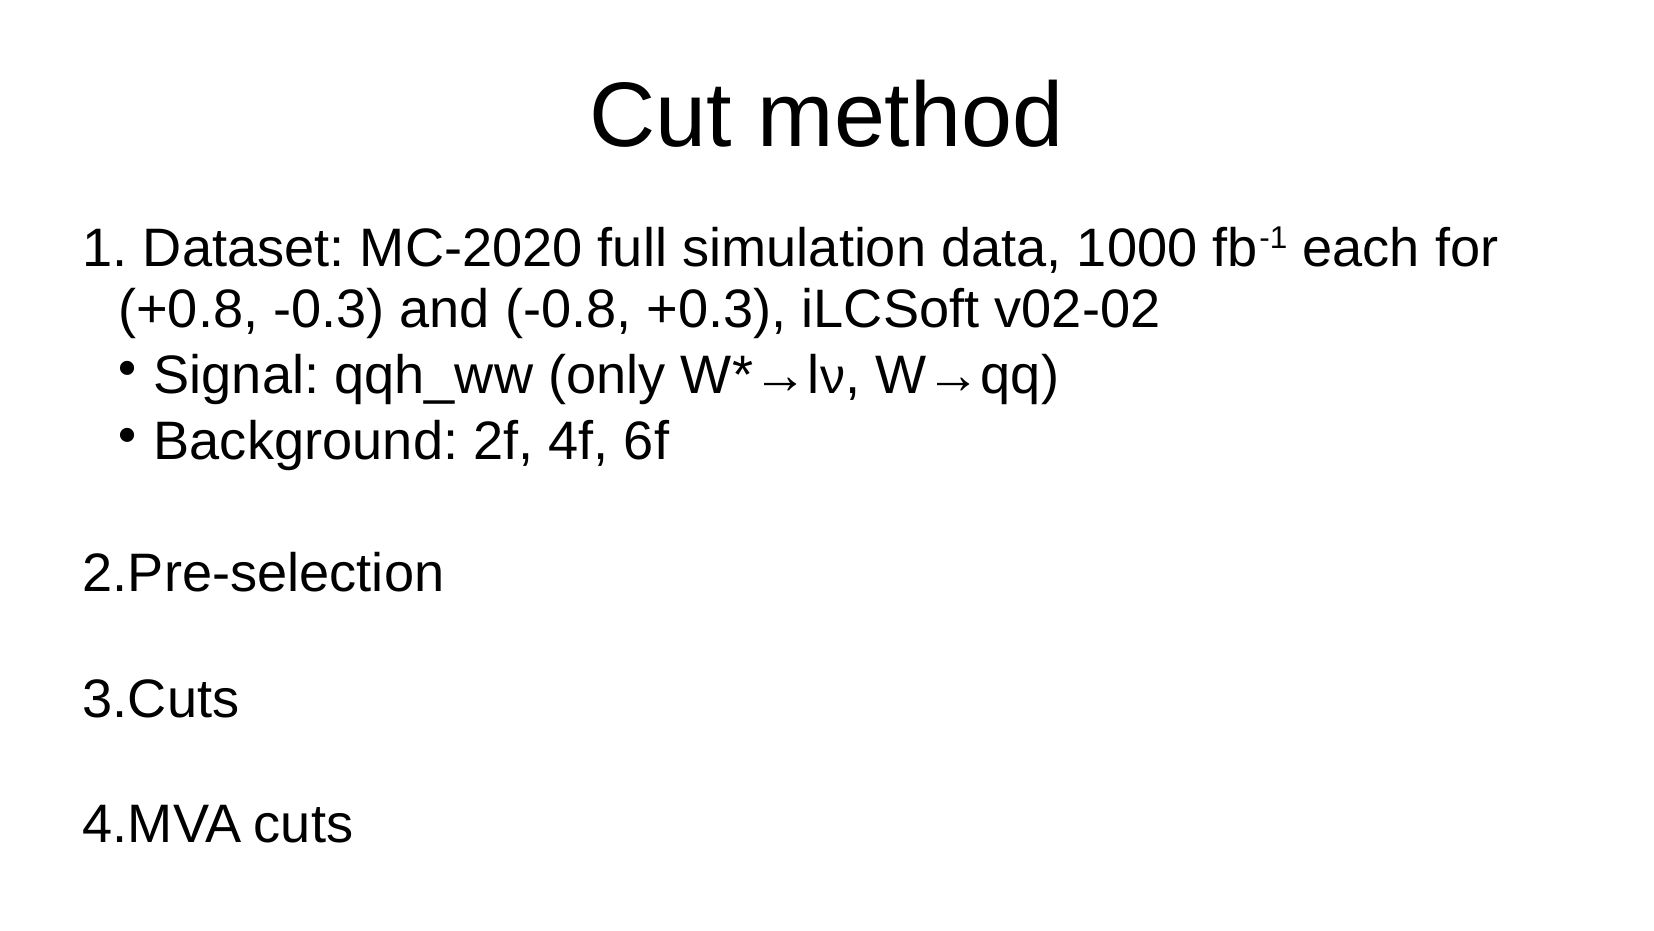

# Cut method
 Dataset: MC-2020 full simulation data, 1000 fb-1 each for (+0.8, -0.3) and (-0.8, +0.3), iLCSoft v02-02
Signal: qqh_ww (only W*→lν, W→qq)
Background: 2f, 4f, 6f
Pre-selection
Cuts
MVA cuts